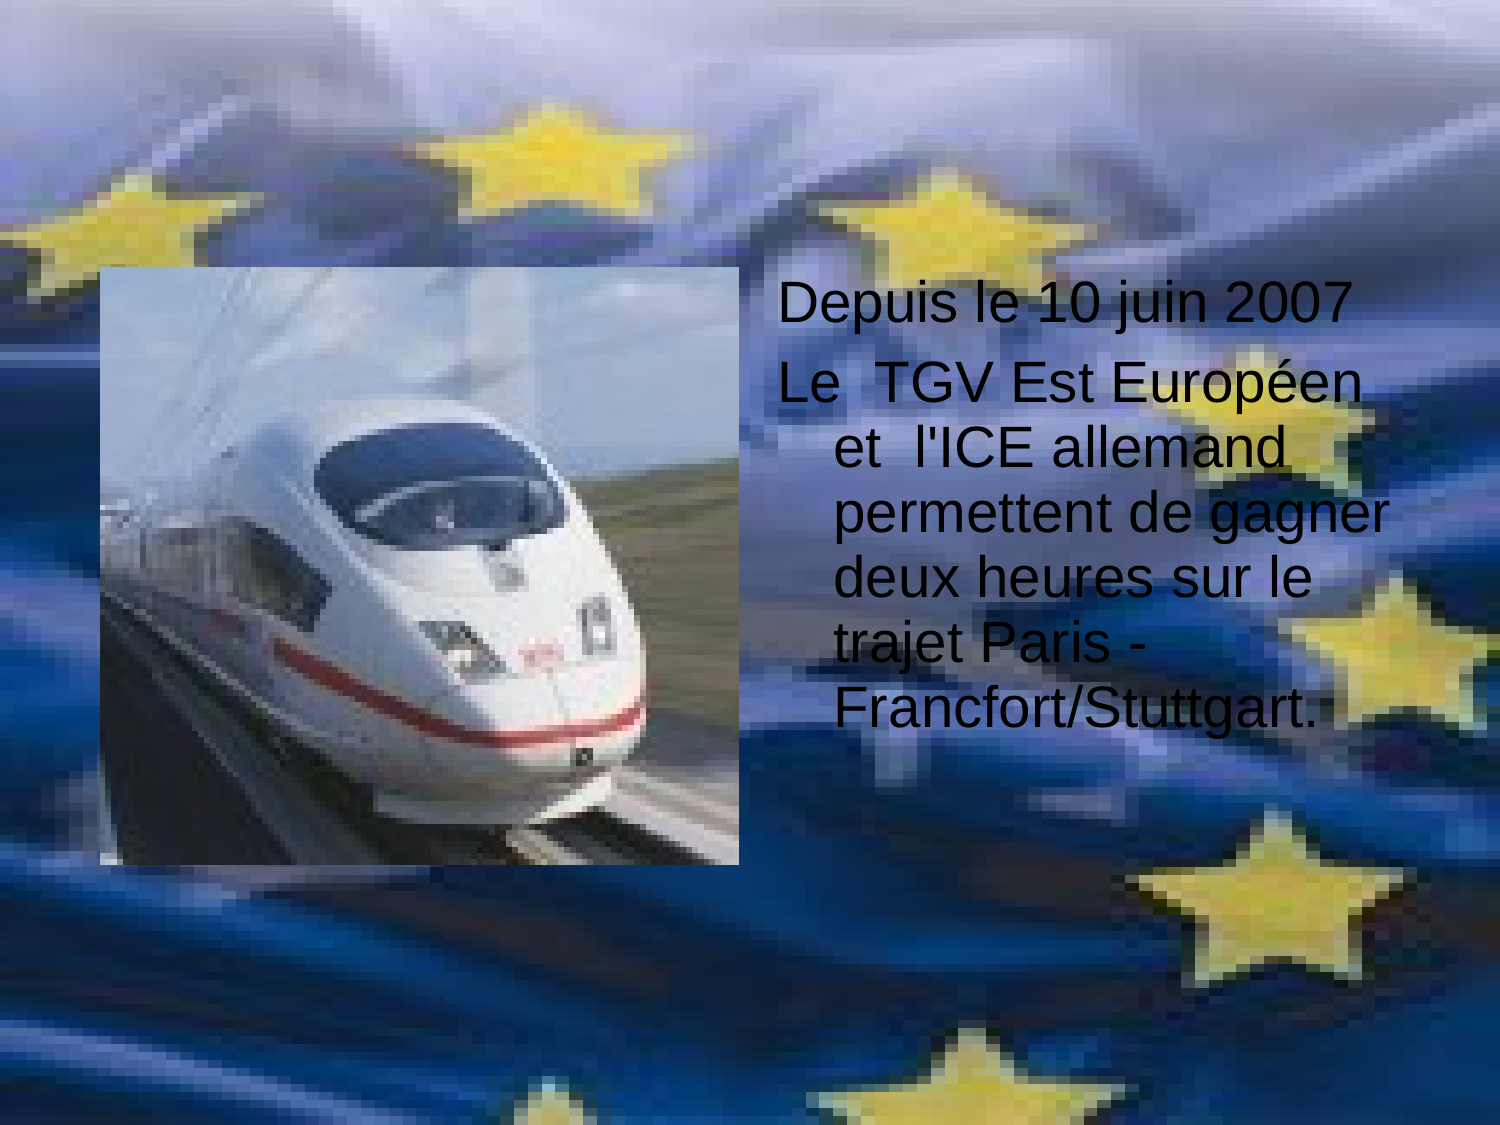

#
Depuis le 10 juin 2007
Le TGV Est Européen et l'ICE allemand permettent de gagner deux heures sur le  trajet Paris - Francfort/Stuttgart.